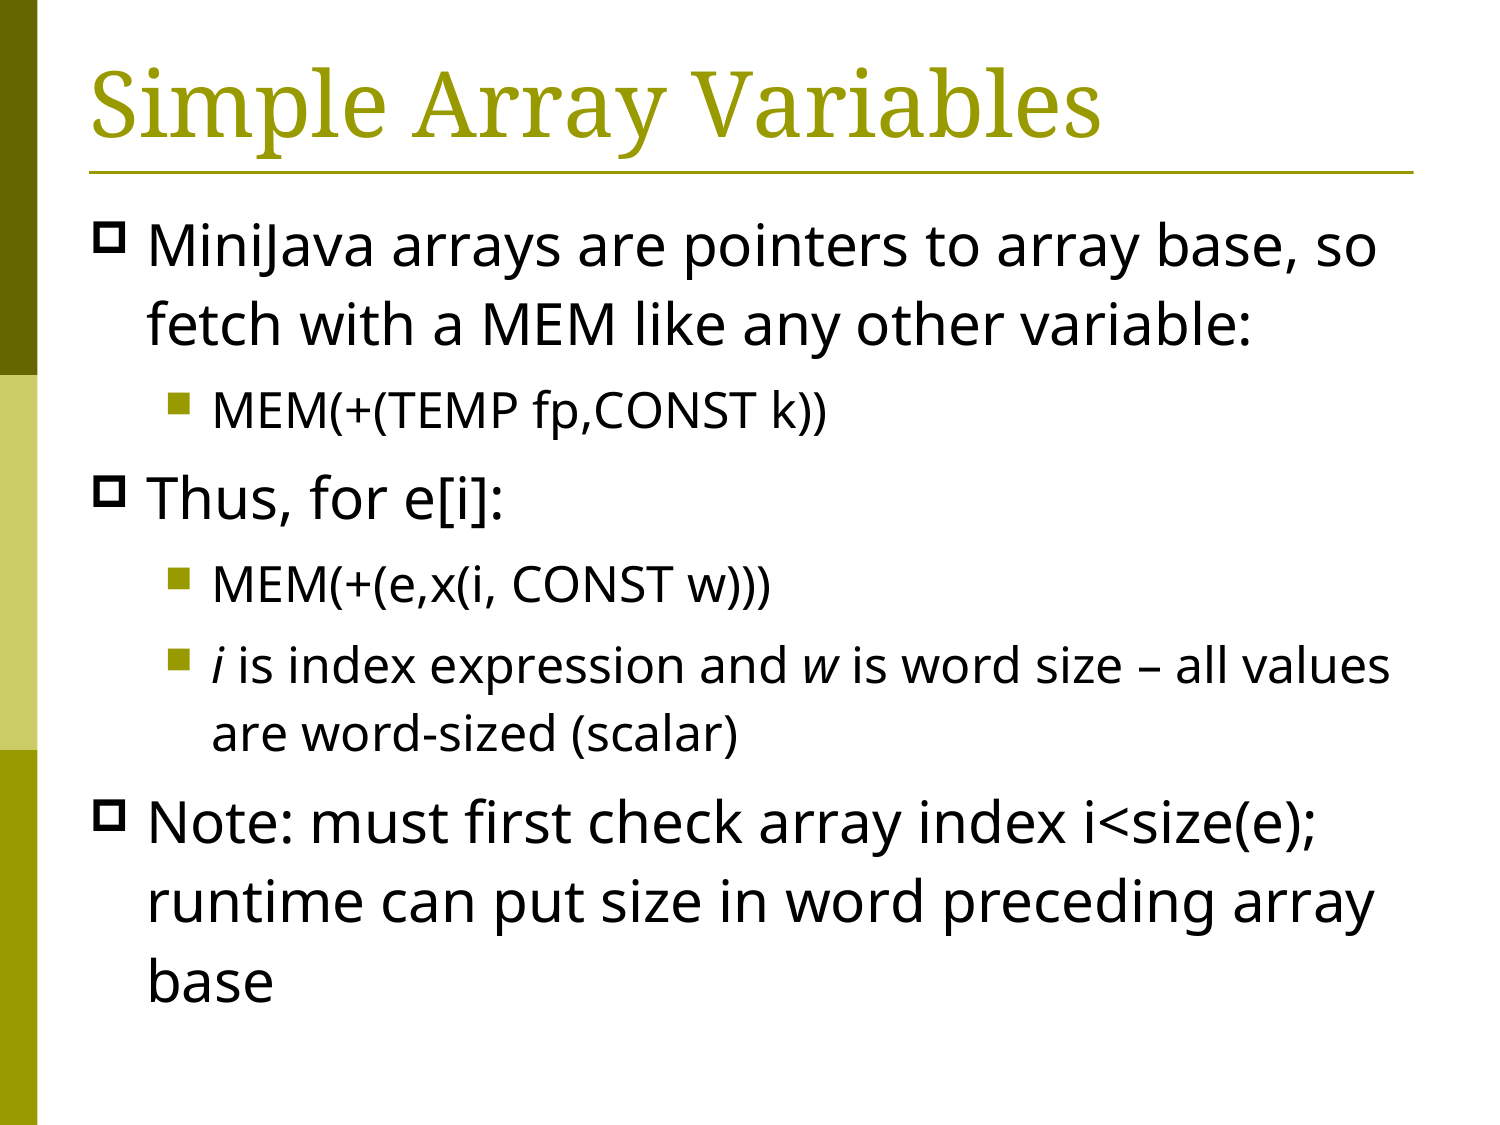

# Simple Array Variables
MiniJava arrays are pointers to array base, so fetch with a MEM like any other variable:
MEM(+(TEMP fp,CONST k))
Thus, for e[i]:
MEM(+(e,x(i, CONST w)))
i is index expression and w is word size – all values are word-sized (scalar)
Note: must first check array index i<size(e); runtime can put size in word preceding array base